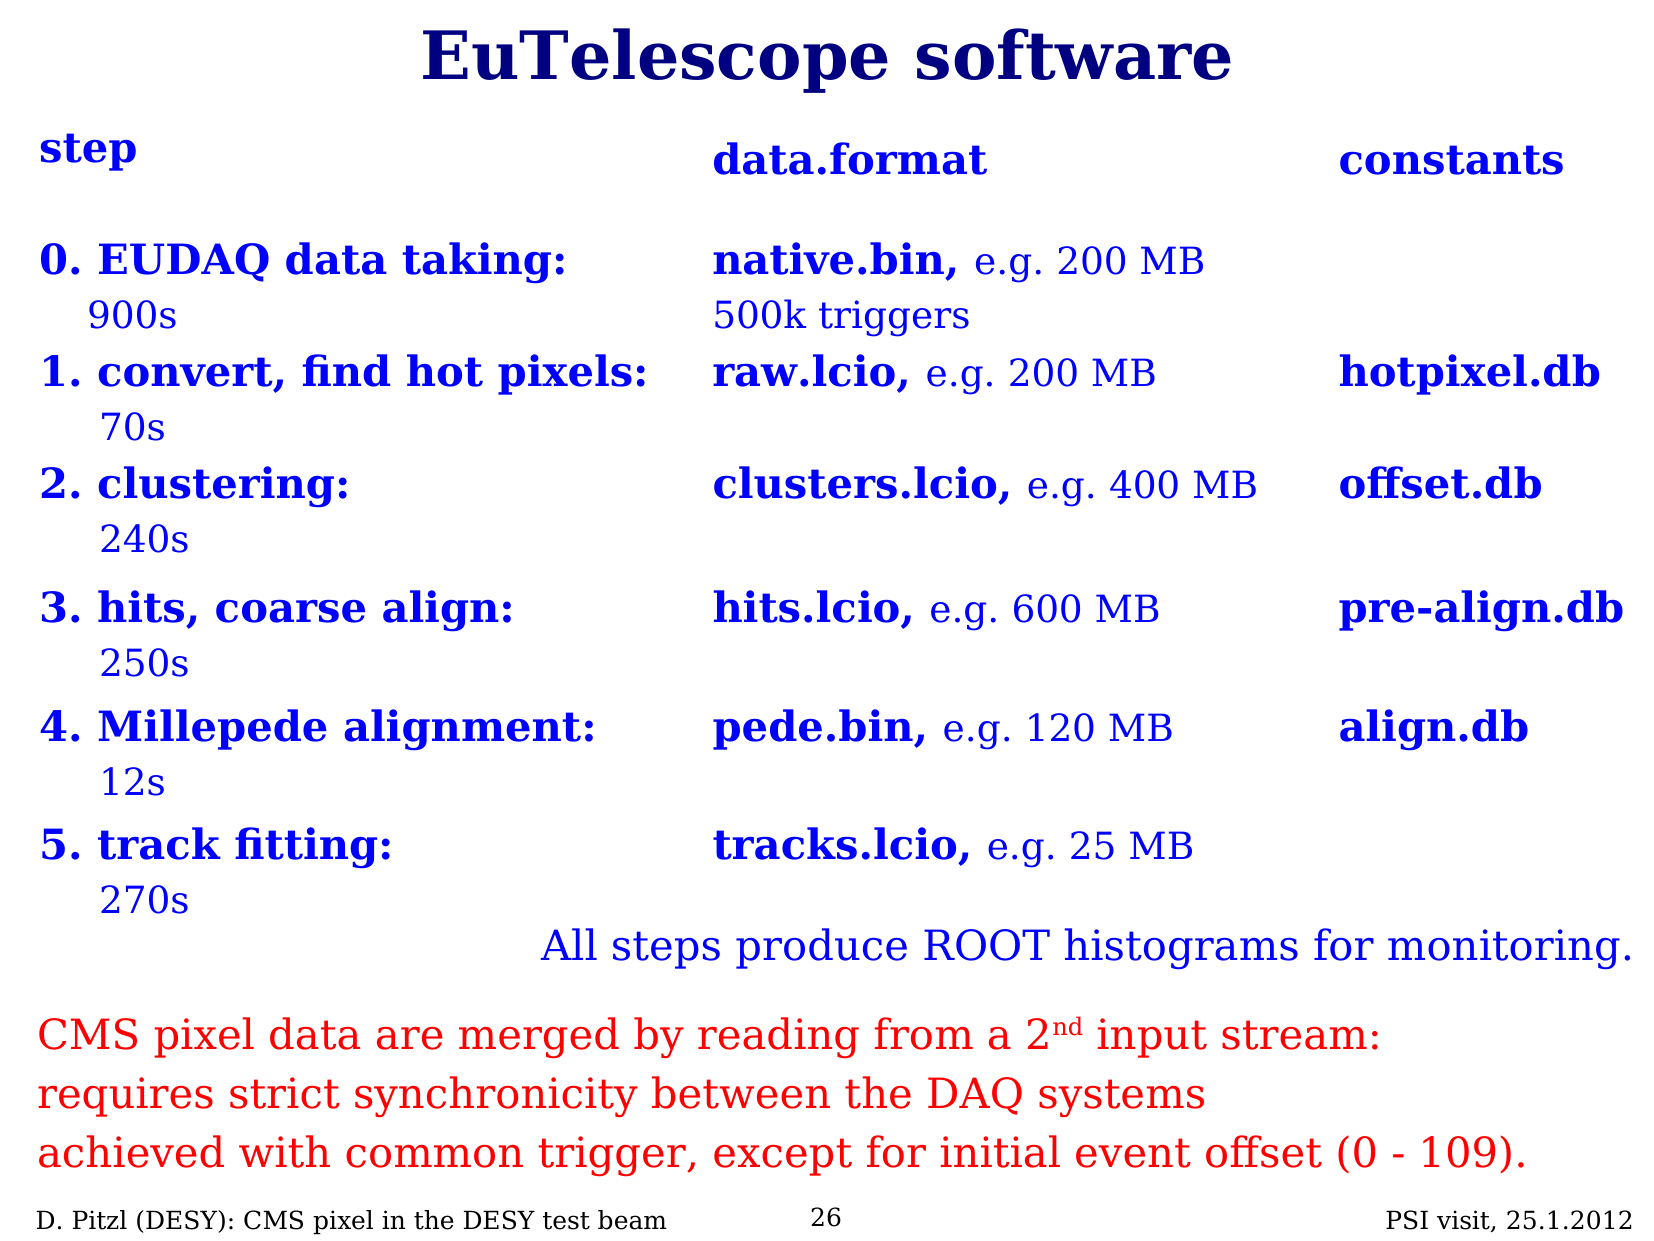

# EuTelescope software
step
data.format
constants
0. EUDAQ data taking:
 900s
native.bin, e.g. 200 MB
500k triggers
1. convert, find hot pixels:
 70s
raw.lcio, e.g. 200 MB
hotpixel.db
2. clustering:
 240s
clusters.lcio, e.g. 400 MB
offset.db
3. hits, coarse align:
 250s
hits.lcio, e.g. 600 MB
pre-align.db
4. Millepede alignment:
 12s
pede.bin, e.g. 120 MB
align.db
5. track fitting:
 270s
tracks.lcio, e.g. 25 MB
All steps produce ROOT histograms for monitoring.
CMS pixel data are merged by reading from a 2nd input stream:
requires strict synchronicity between the DAQ systems
achieved with common trigger, except for initial event offset (0 - 109).